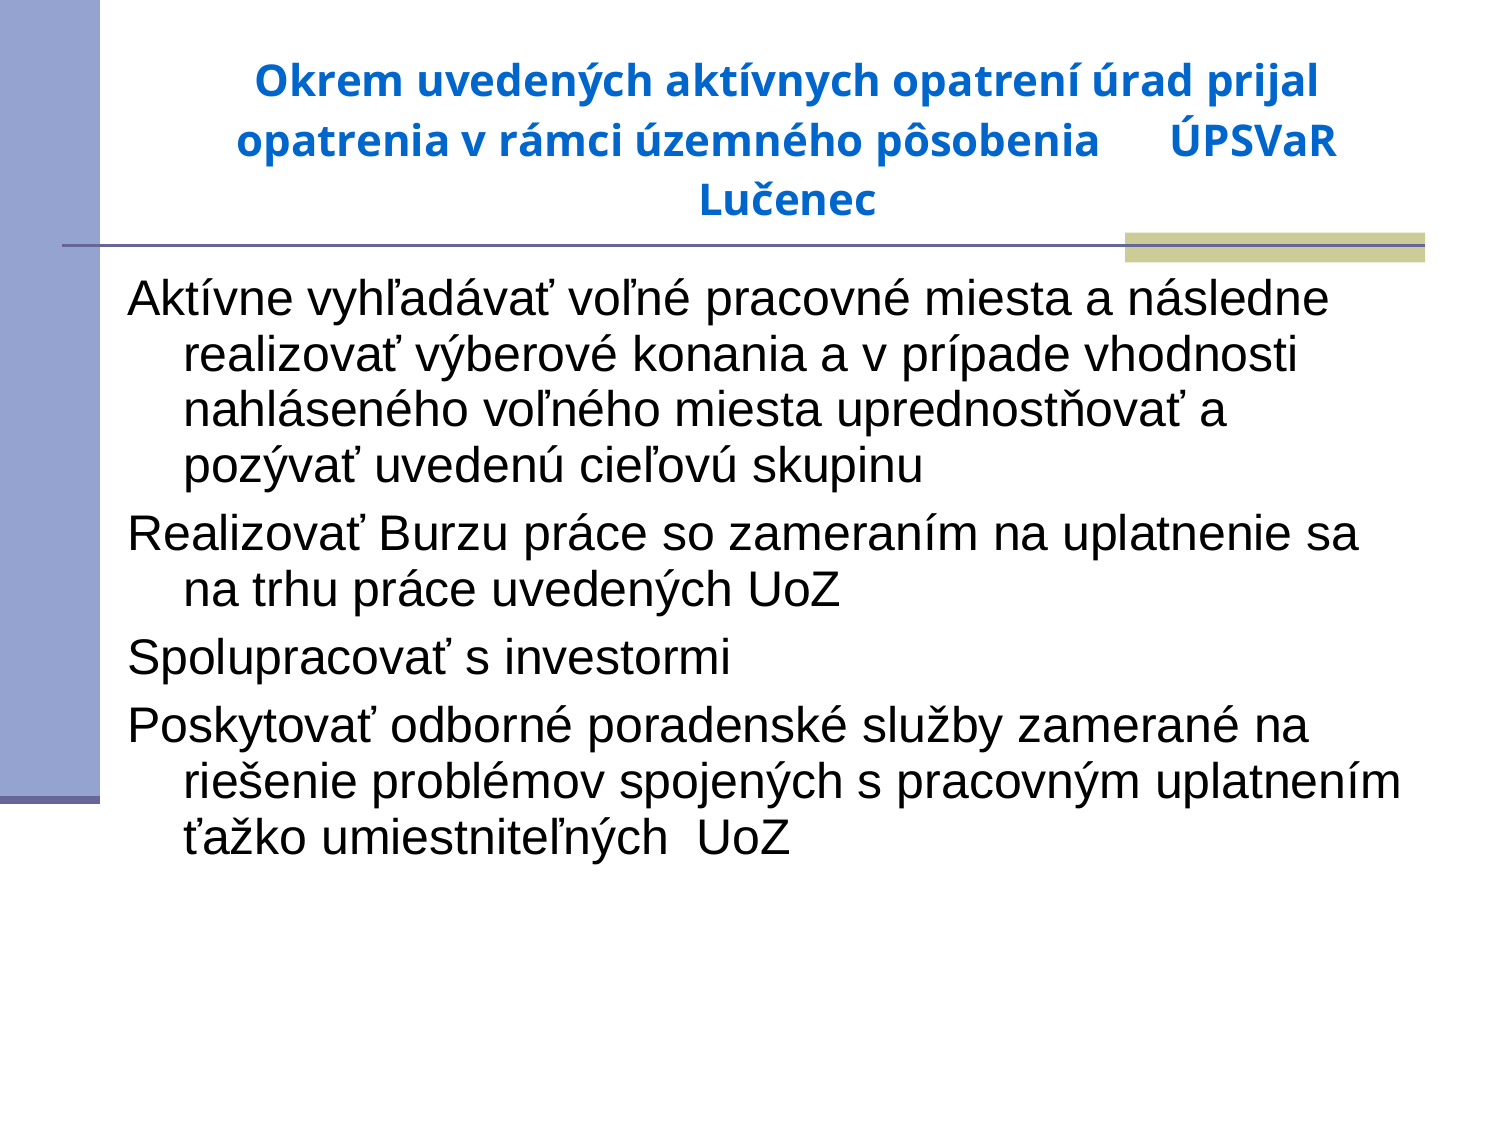

# Okrem uvedených aktívnych opatrení úrad prijal opatrenia v rámci územného pôsobenia ÚPSVaR Lučenec
Aktívne vyhľadávať voľné pracovné miesta a následne realizovať výberové konania a v prípade vhodnosti nahláseného voľného miesta uprednostňovať a pozývať uvedenú cieľovú skupinu
Realizovať Burzu práce so zameraním na uplatnenie sa na trhu práce uvedených UoZ
Spolupracovať s investormi
Poskytovať odborné poradenské služby zamerané na riešenie problémov spojených s pracovným uplatnením ťažko umiestniteľných UoZ